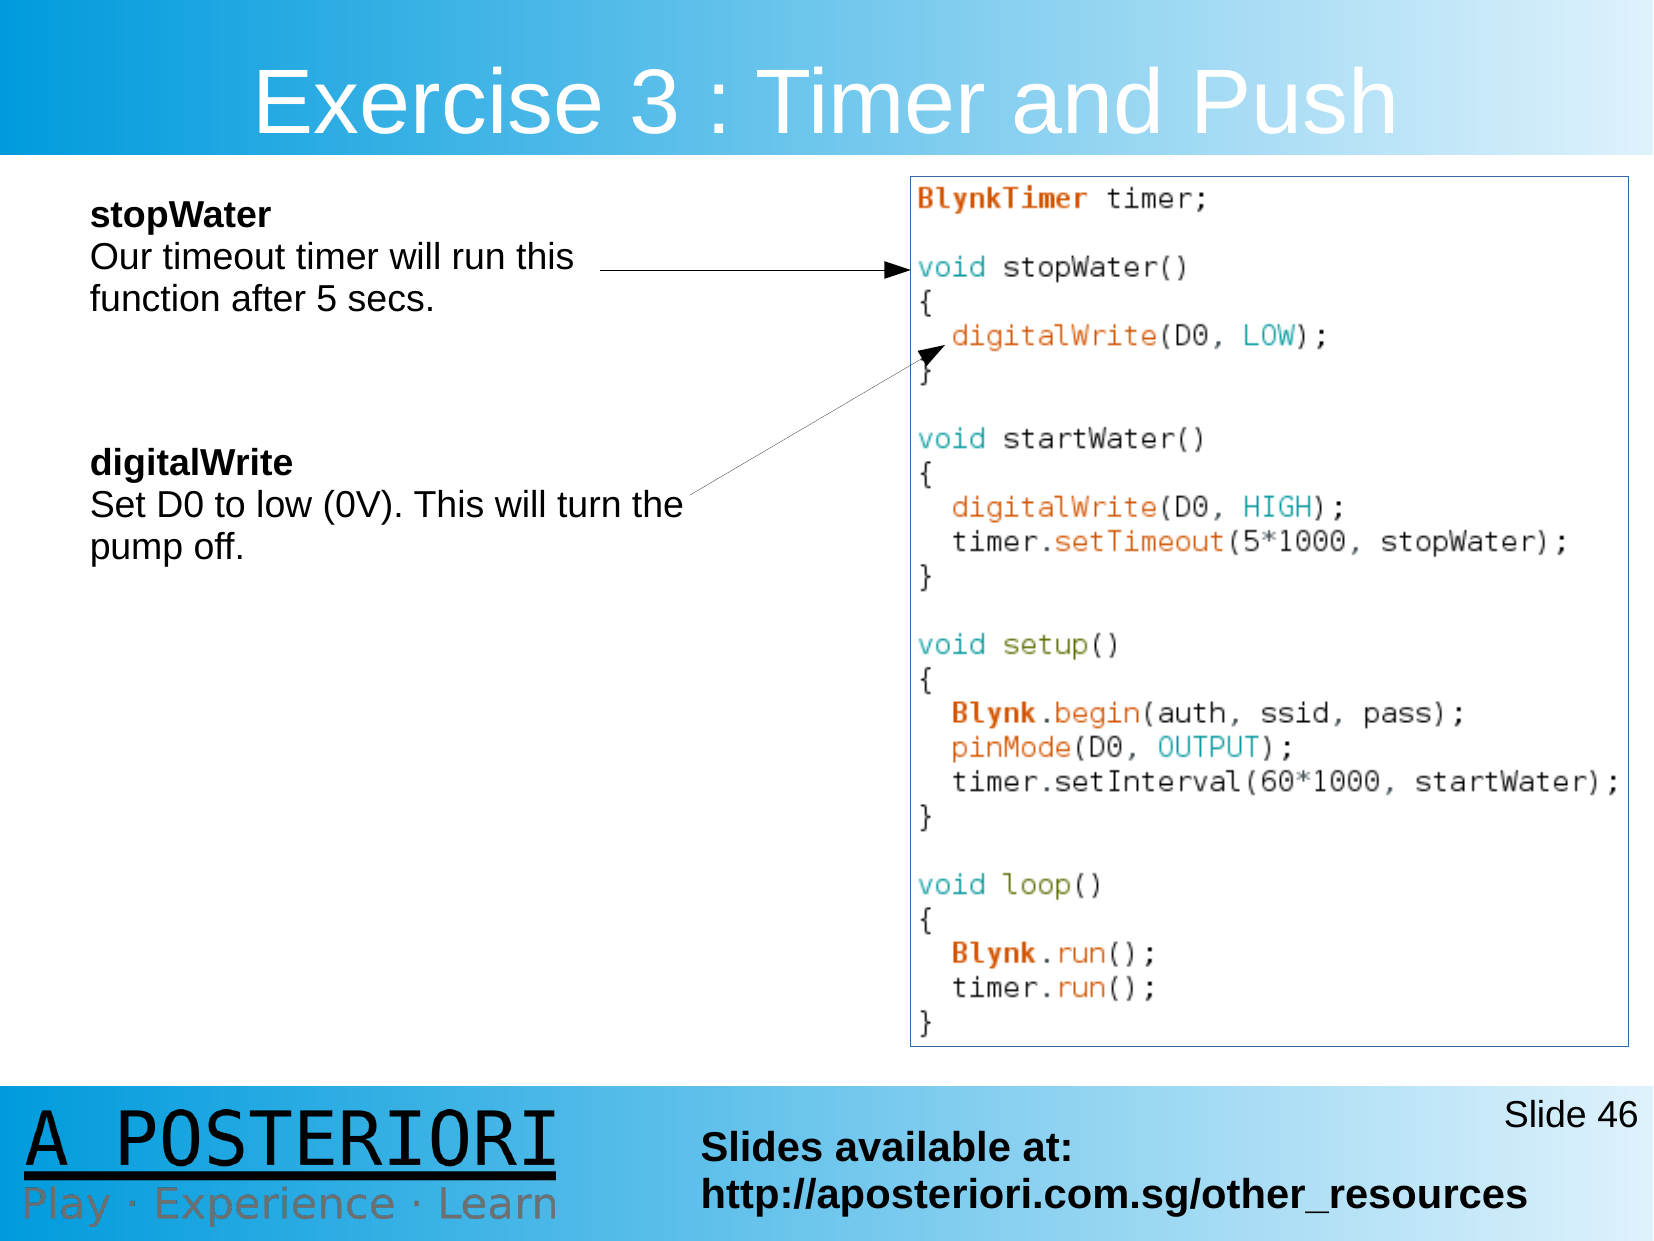

# Exercise 3 : Timer and Push
stopWater
Our timeout timer will run this function after 5 secs.
digitalWrite
Set D0 to low (0V). This will turn the pump off.